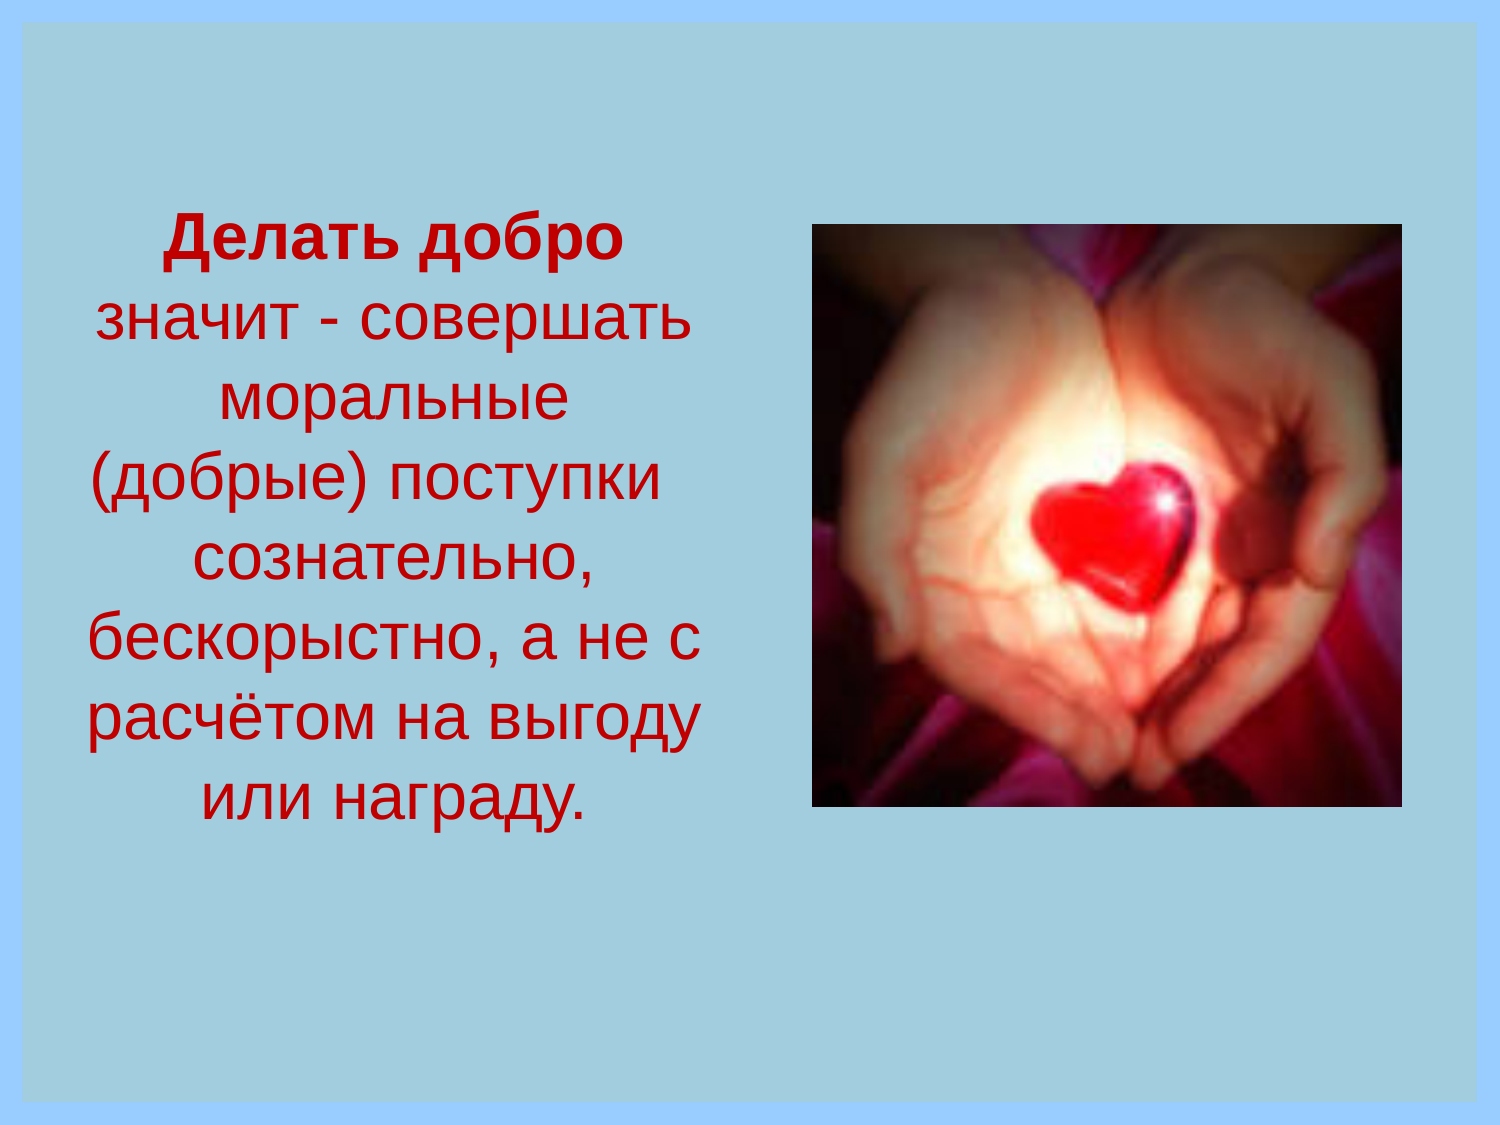

# Делать добро значит - совершать моральные (добрые) поступки сознательно, бескорыстно, а не с расчётом на выгоду или награду.